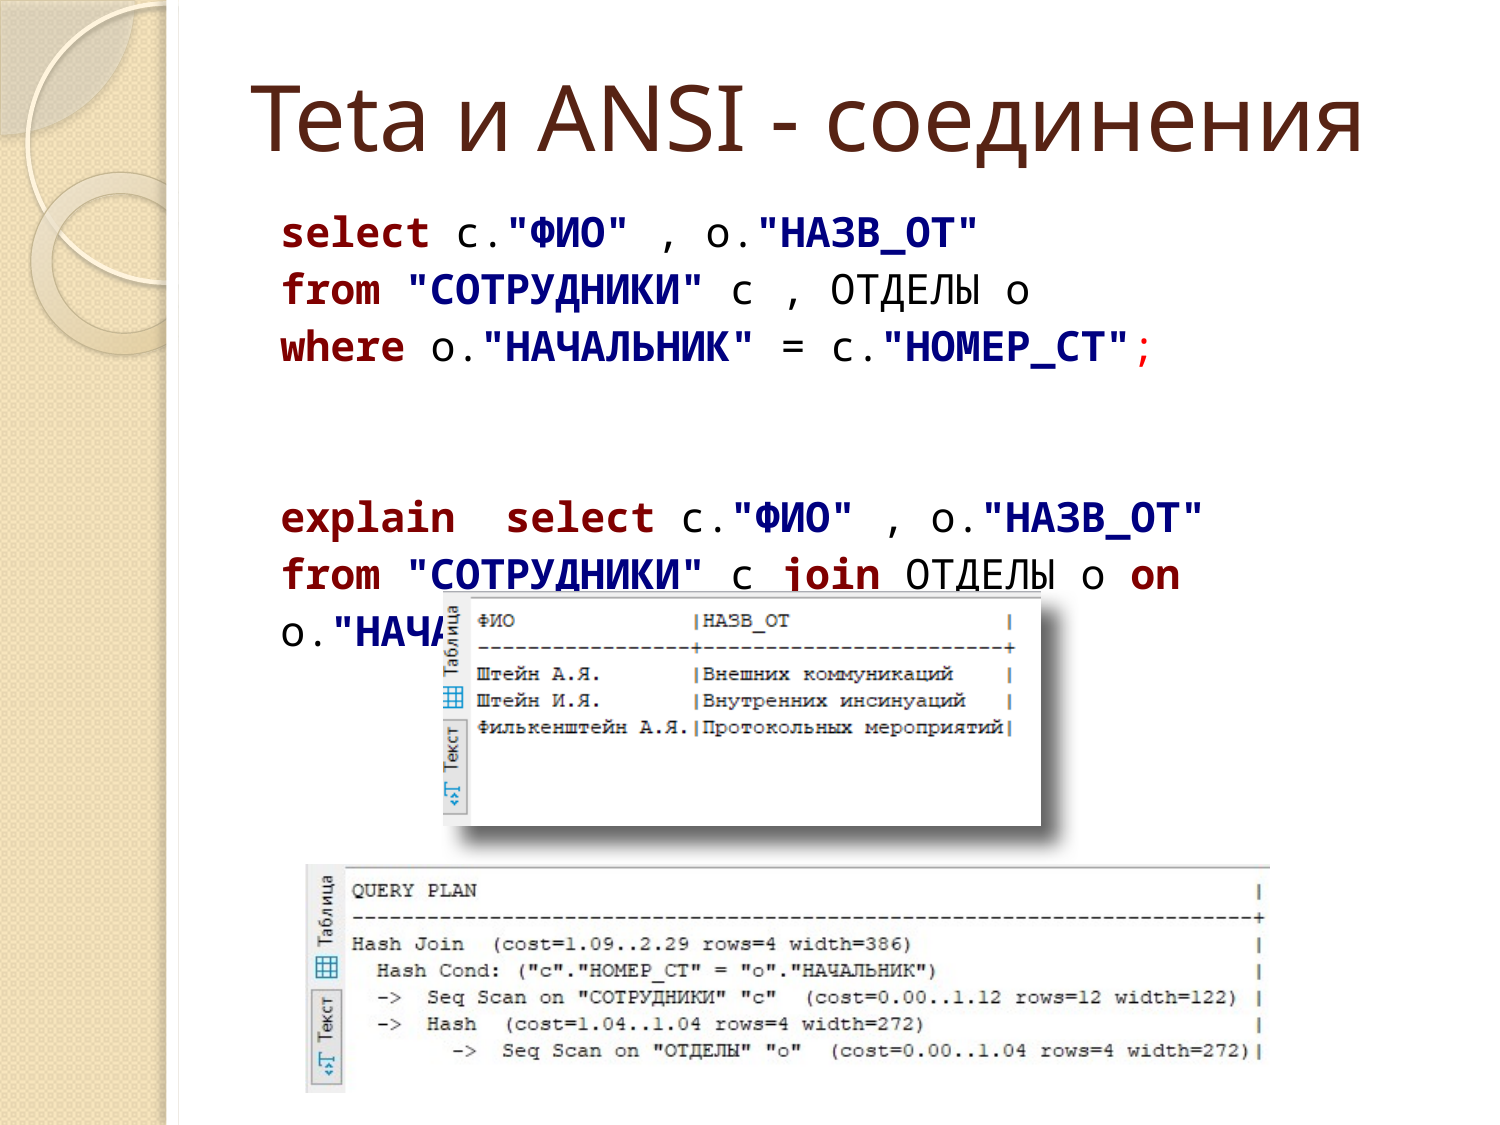

# Teta и ANSI - соединения
select с."ФИО" , о."НАЗВ_ОТ"
from "СОТРУДНИКИ" с , ОТДЕЛЫ о
where о."НАЧАЛЬНИК" = с."НОМЕР_СТ";
explain select с."ФИО" , о."НАЗВ_ОТ"
from "СОТРУДНИКИ" с join ОТДЕЛЫ о on о."НАЧАЛЬНИК" = с."НОМЕР_СТ";